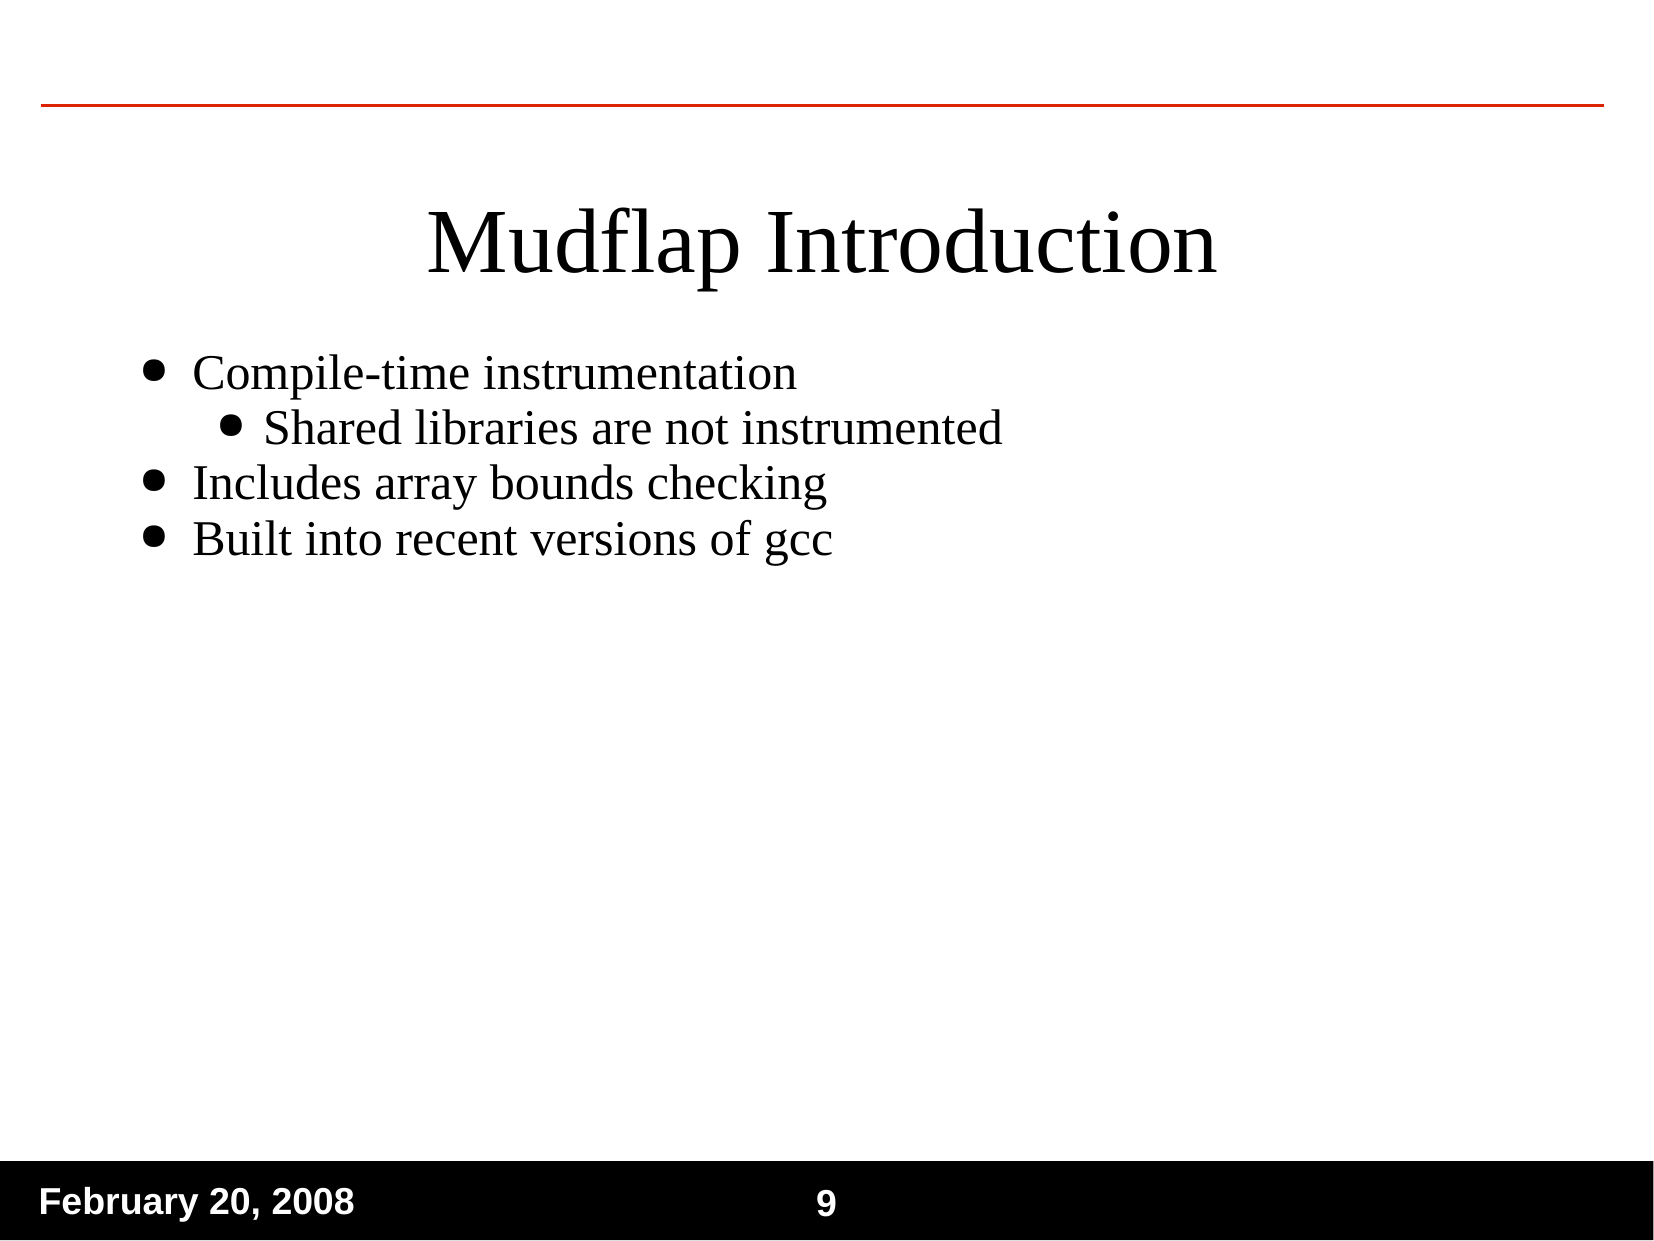

# Mudflap Introduction
Compile-time instrumentation
Shared libraries are not instrumented
Includes array bounds checking
Built into recent versions of gcc